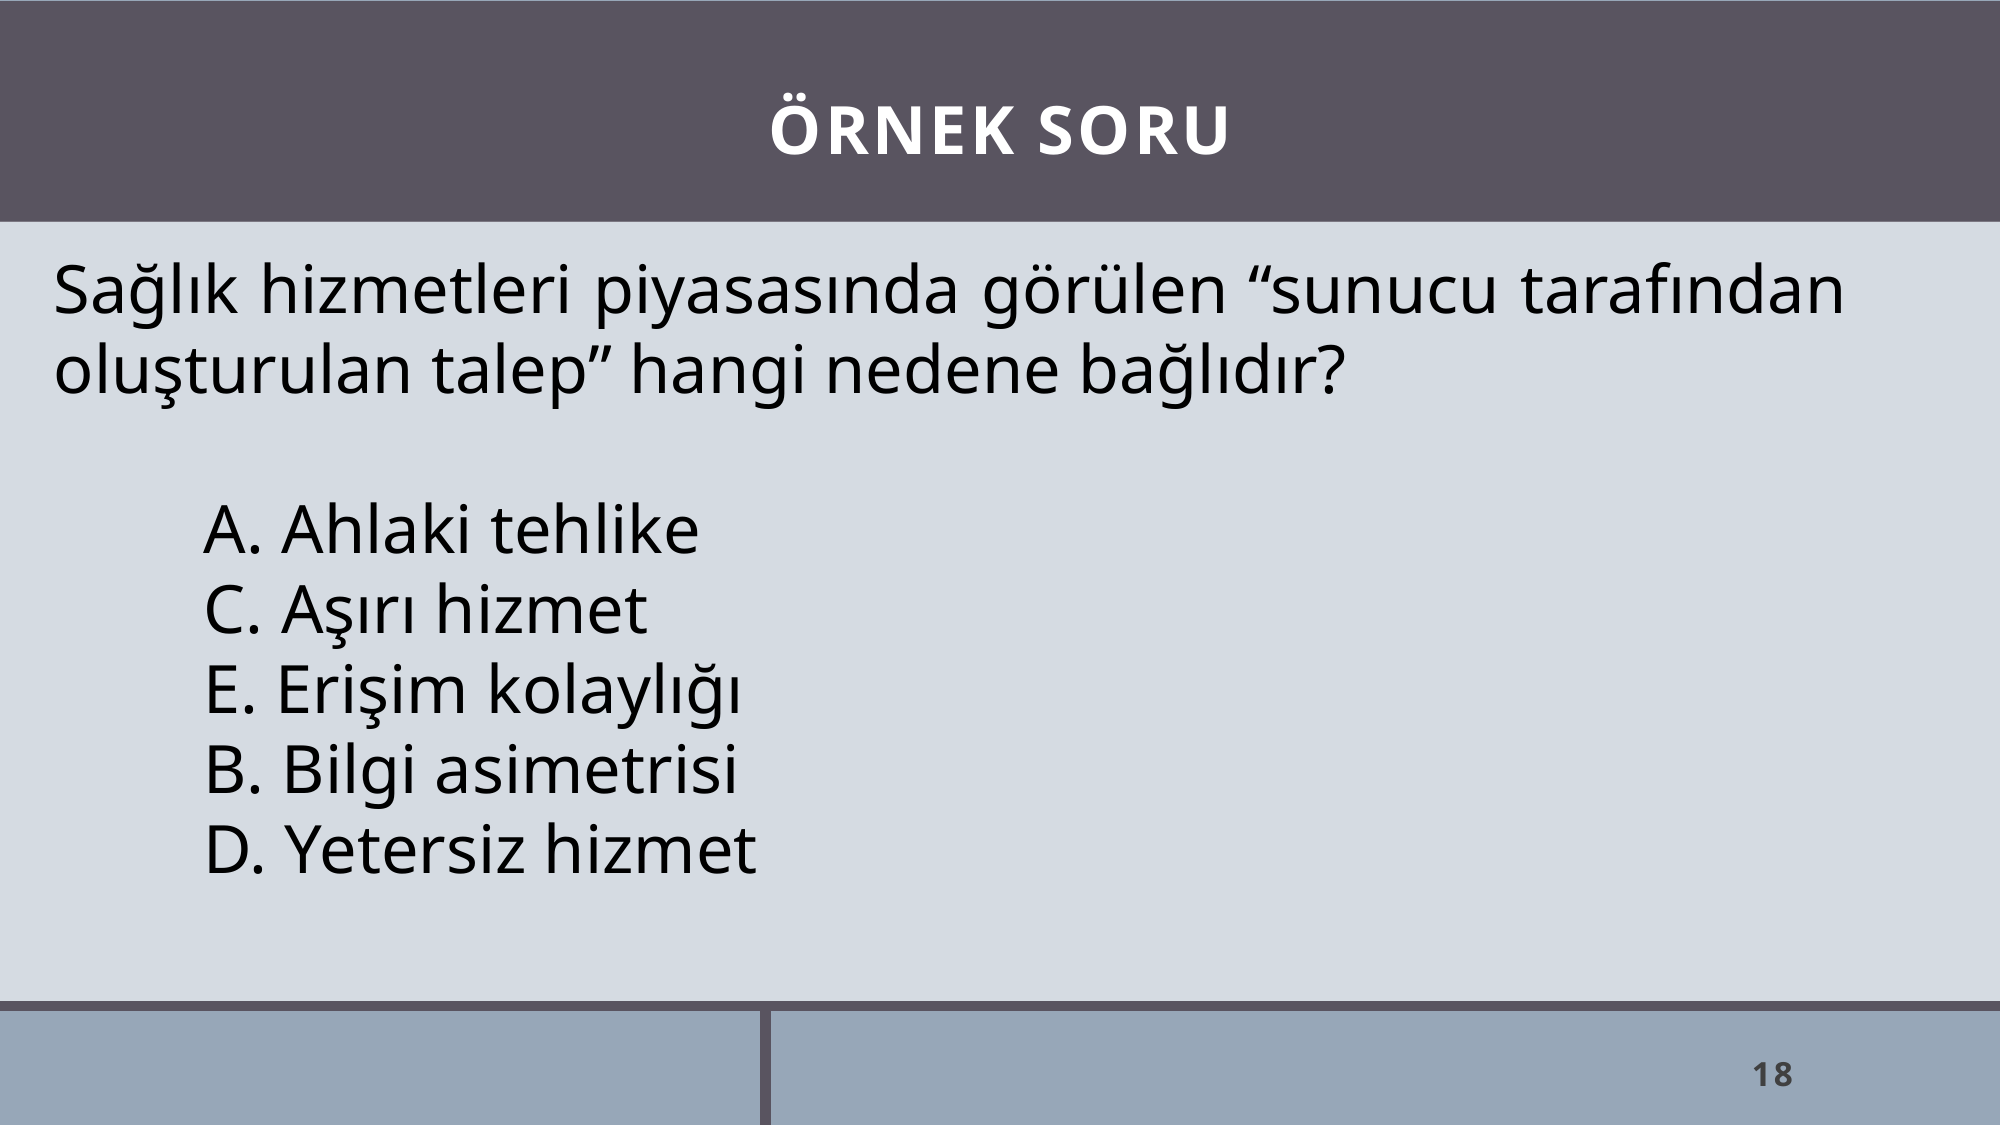

# ÖRNEK SORU
Sağlık hizmetleri piyasasında görülen “sunucu tarafından oluşturulan talep” hangi nedene bağlıdır?
A. Ahlaki tehlike
C. Aşırı hizmet
E. Erişim kolaylığı
B. Bilgi asimetrisi
D. Yetersiz hizmet